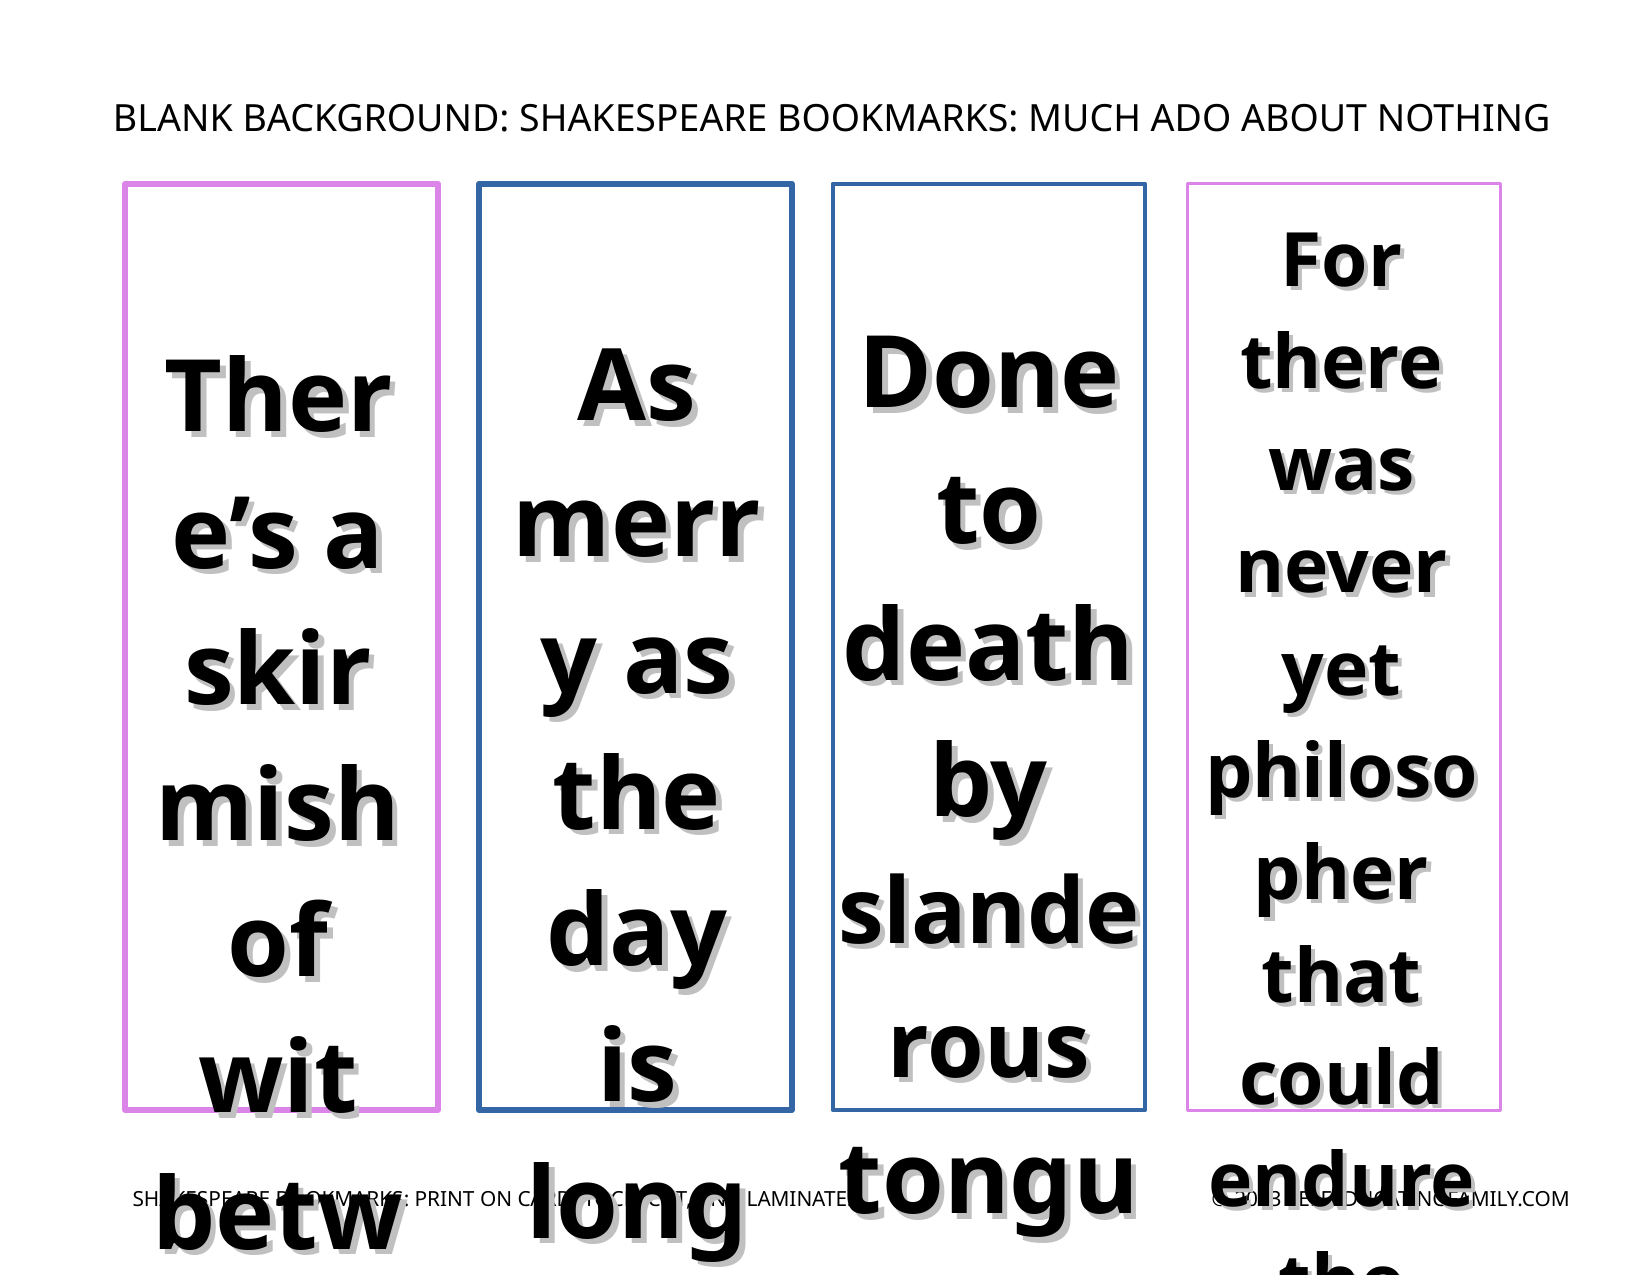

Blank Background: Shakespeare bookmarks: Much Ado About Nothing
There’s a skirmish of wit between them
~ Shakespeare,
Much Ado About Nothing: I, i, 64
As merry as the day is long
 ~ Shakespeare,
Much Ado About Nothing: II, i, 52
Done to death by slanderous tongues
~ Shakespeare,
Much Ado About Nothing: V, iii, 3
For there was never yet philosopher that could endure the toothache patiently
~ Shakespeare,
Much Ado About Nothing: V, i, 35
Shakespeare bookmarks: Print on Cardstock, Cut, and laminate.
© 2023 selfeducatingfamily.com